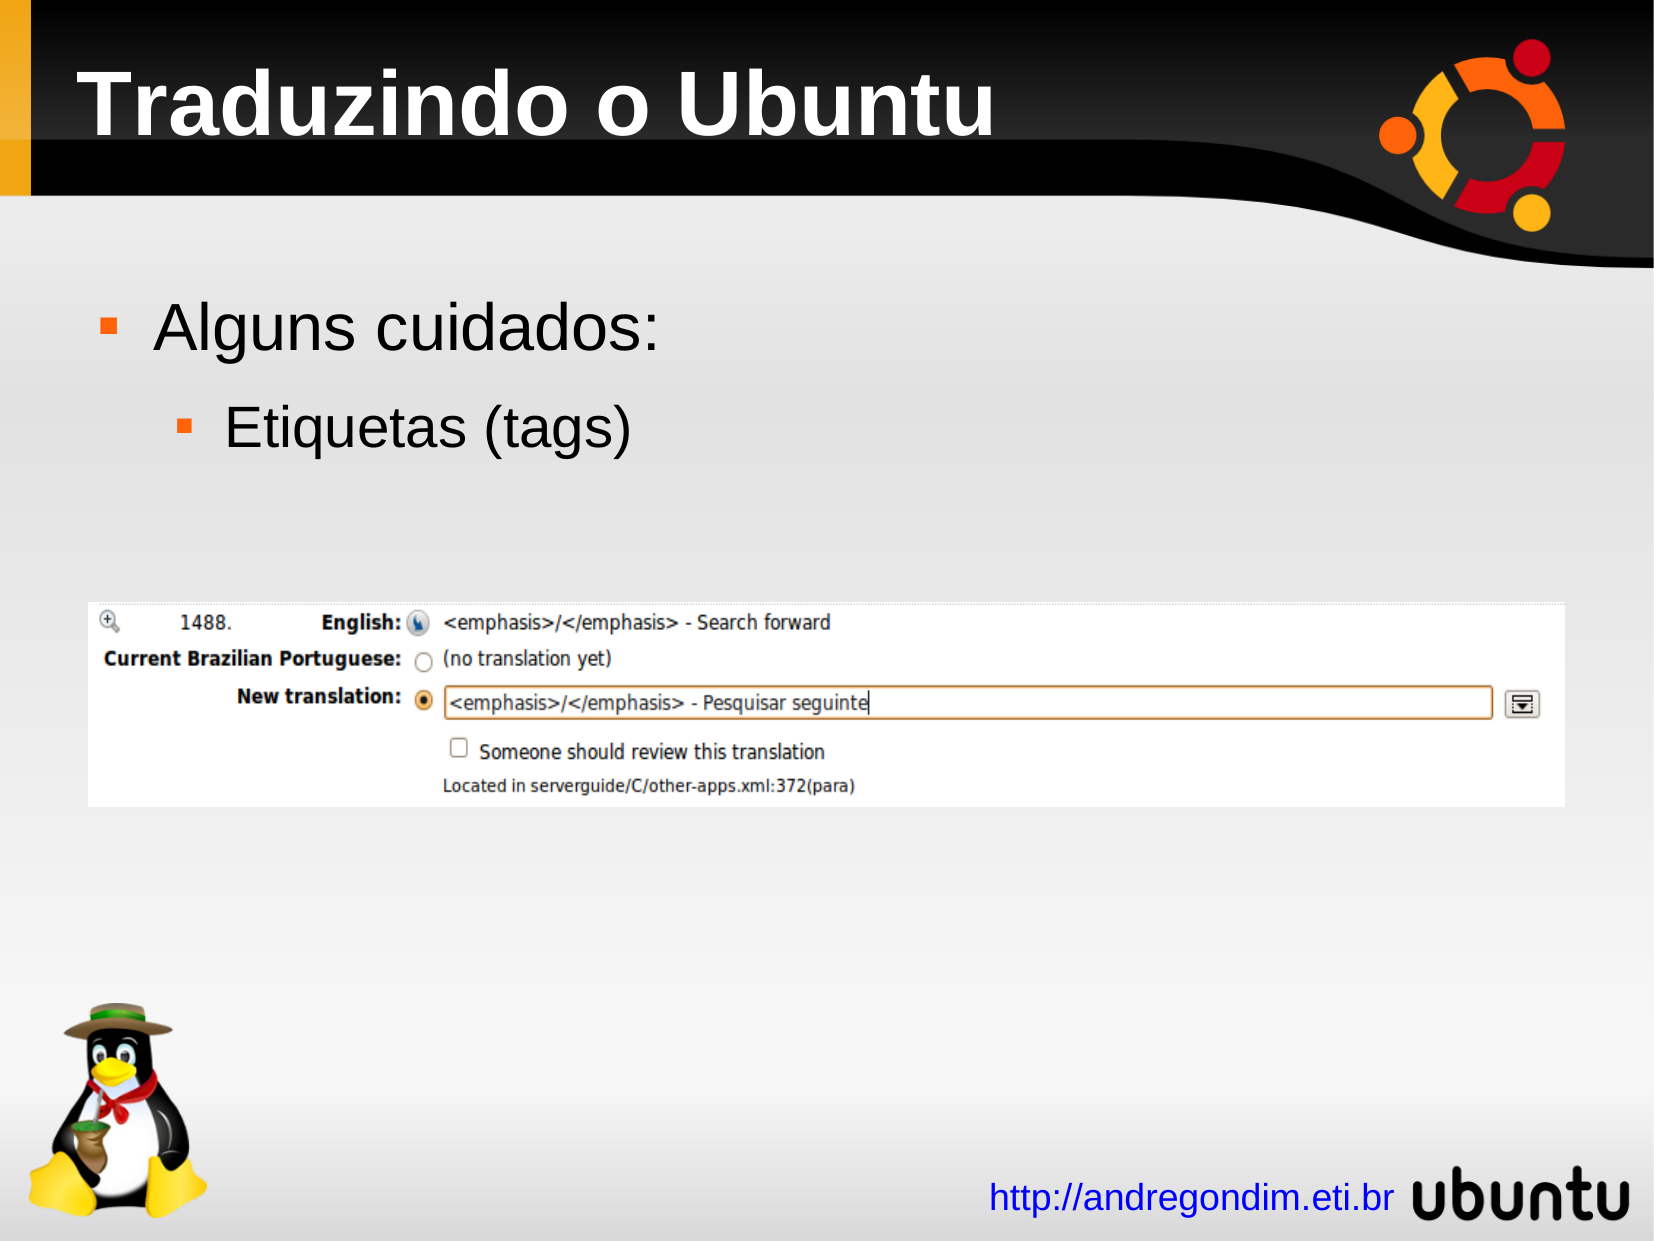

# Traduzindo o Ubuntu
Alguns cuidados:
Etiquetas (tags)